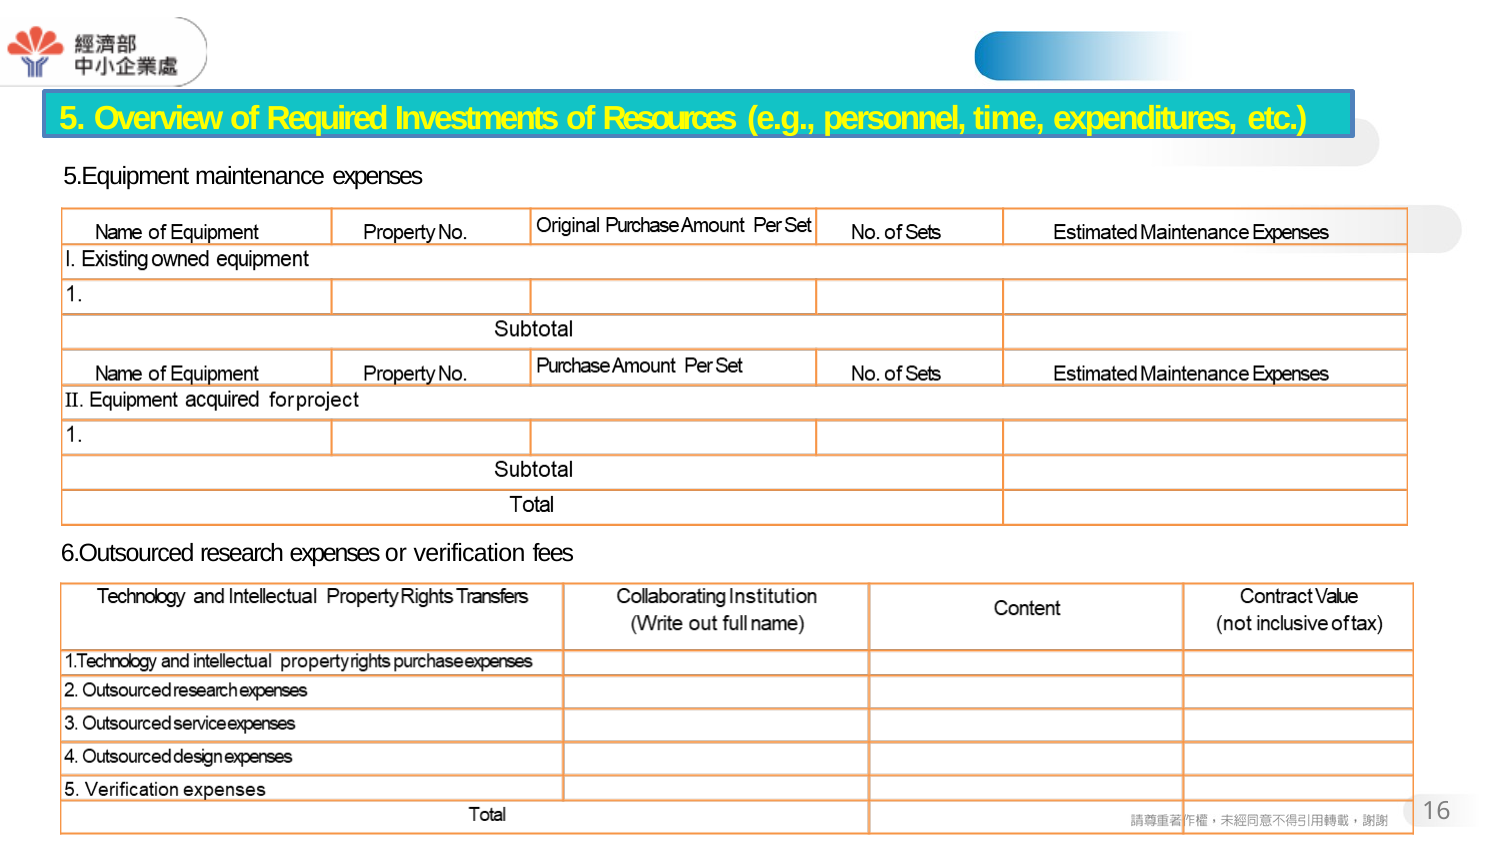

5. Overview of Required Investments of Resources (e.g., personnel, time, expenditures, etc.)
5.Equipment maintenance expenses
6.Outsourced research expenses or verification fees